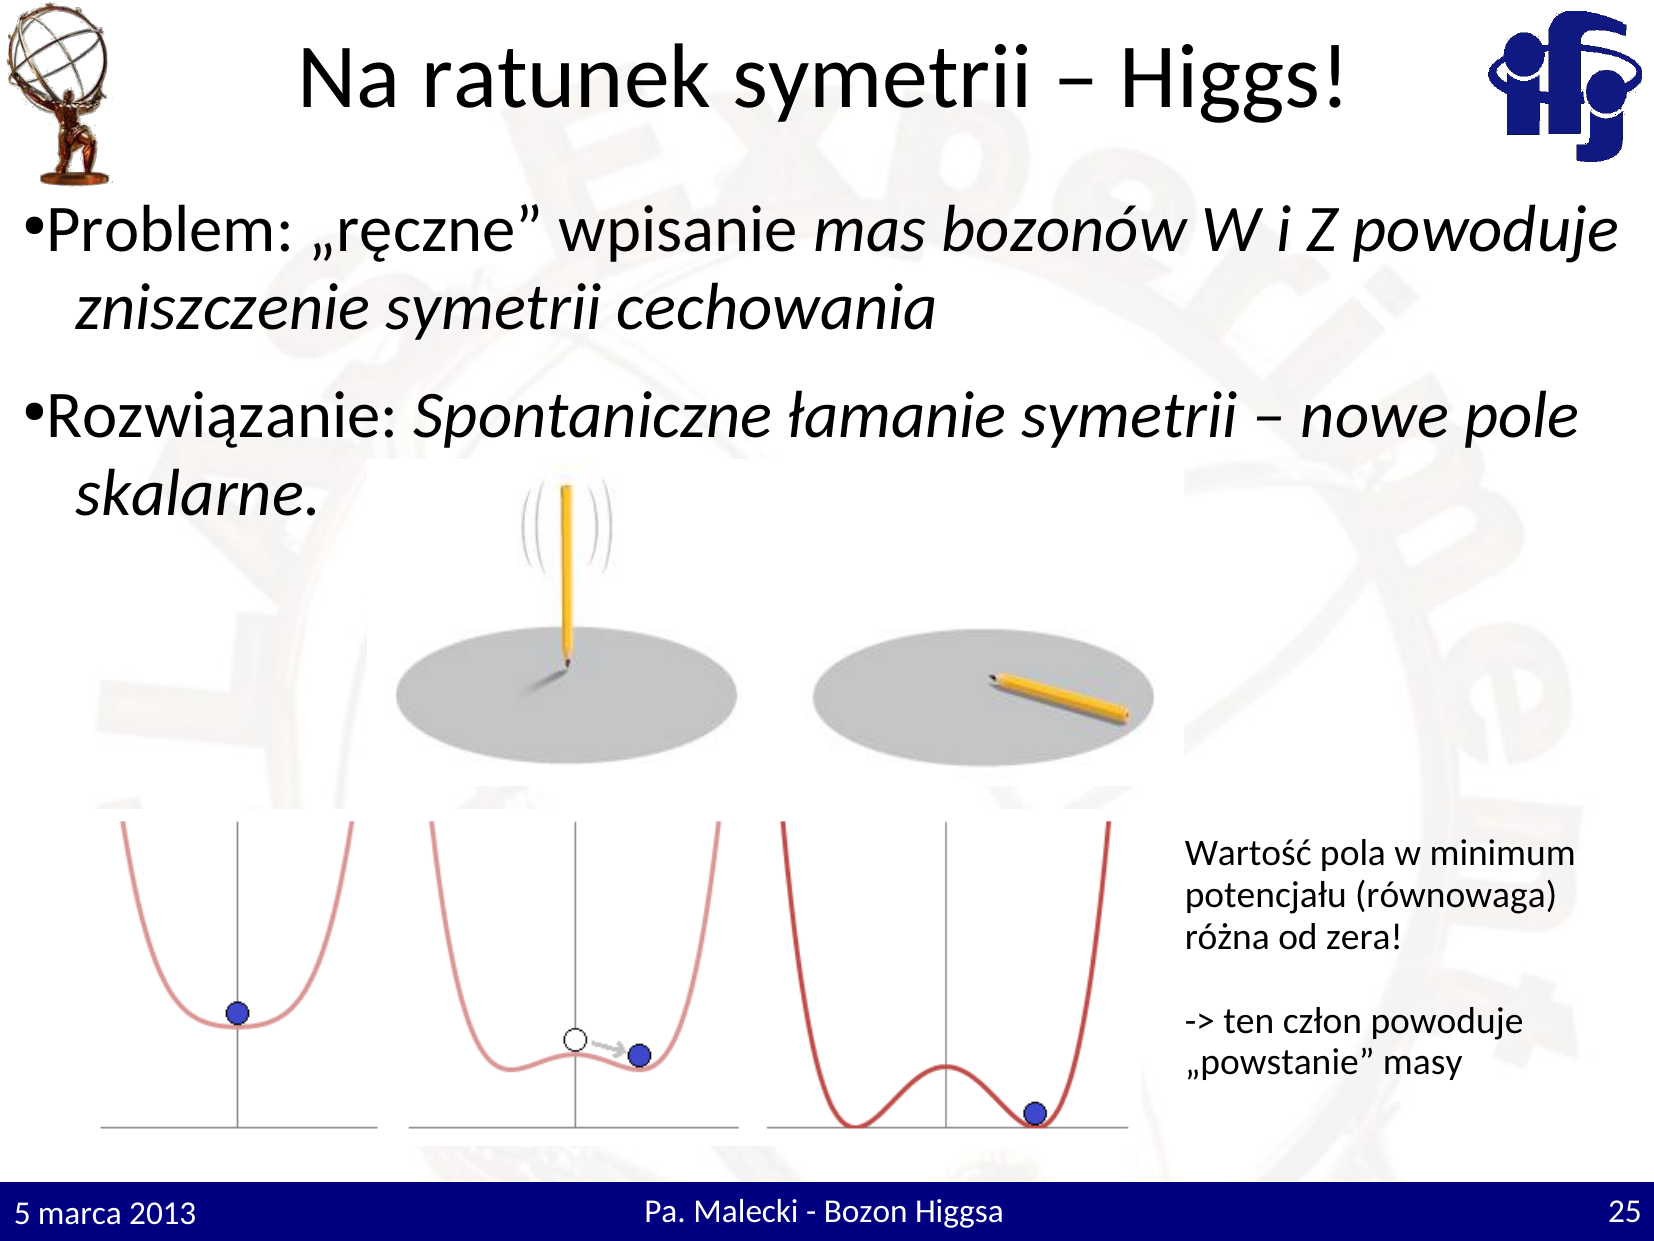

# Na ratunek symetrii – Higgs!
Problem: „ręczne” wpisanie mas bozonów W i Z powoduje zniszczenie symetrii cechowania
Rozwiązanie: Spontaniczne łamanie symetrii – nowe pole skalarne.
Wartość pola w minimum potencjału (równowaga) różna od zera!
-> ten człon powoduje „powstanie” masy
Pa. Malecki - Bozon Higgsa
25
5 marca 2013